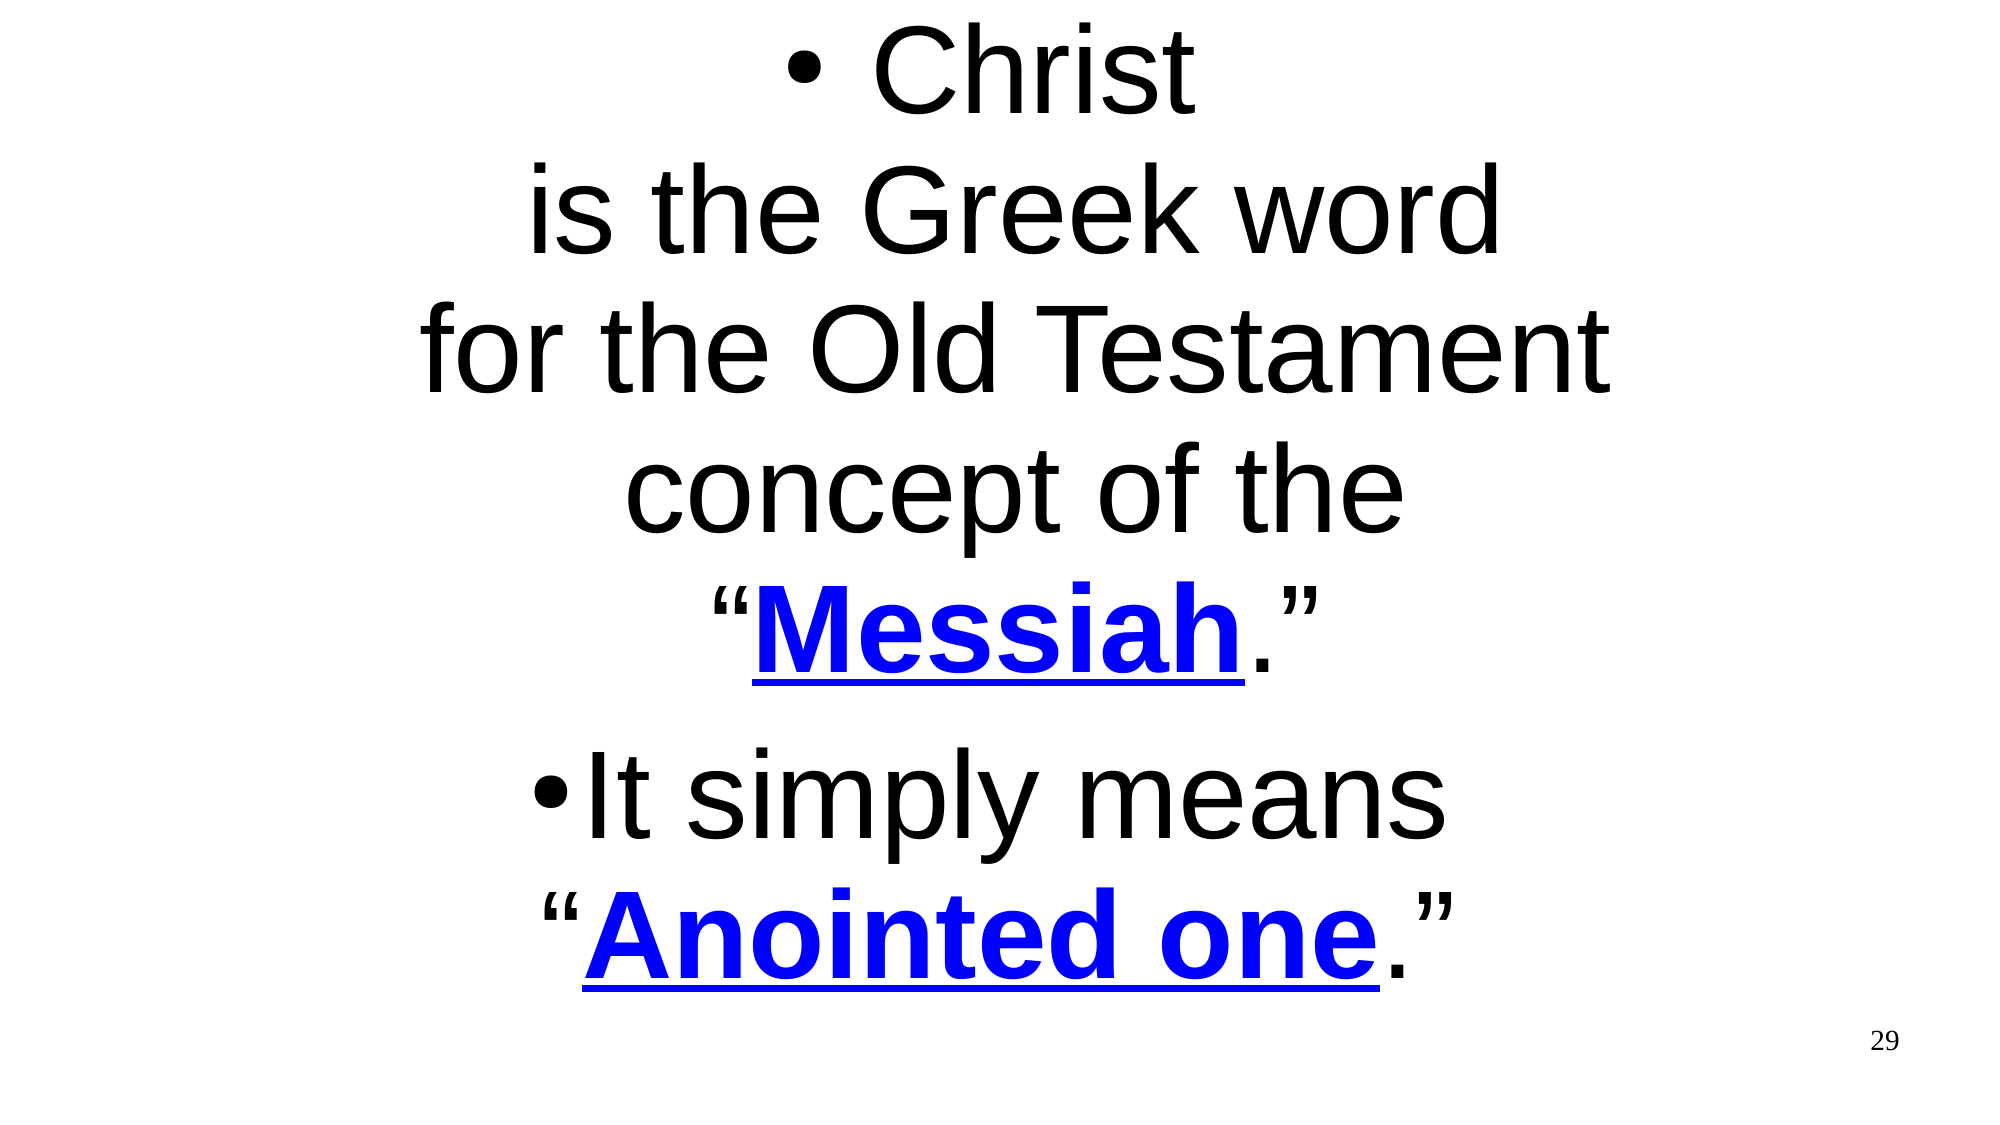

# Christ is the Greek word for the Old Testament concept of the “Messiah.”
It simply means
“Anointed one.”
29